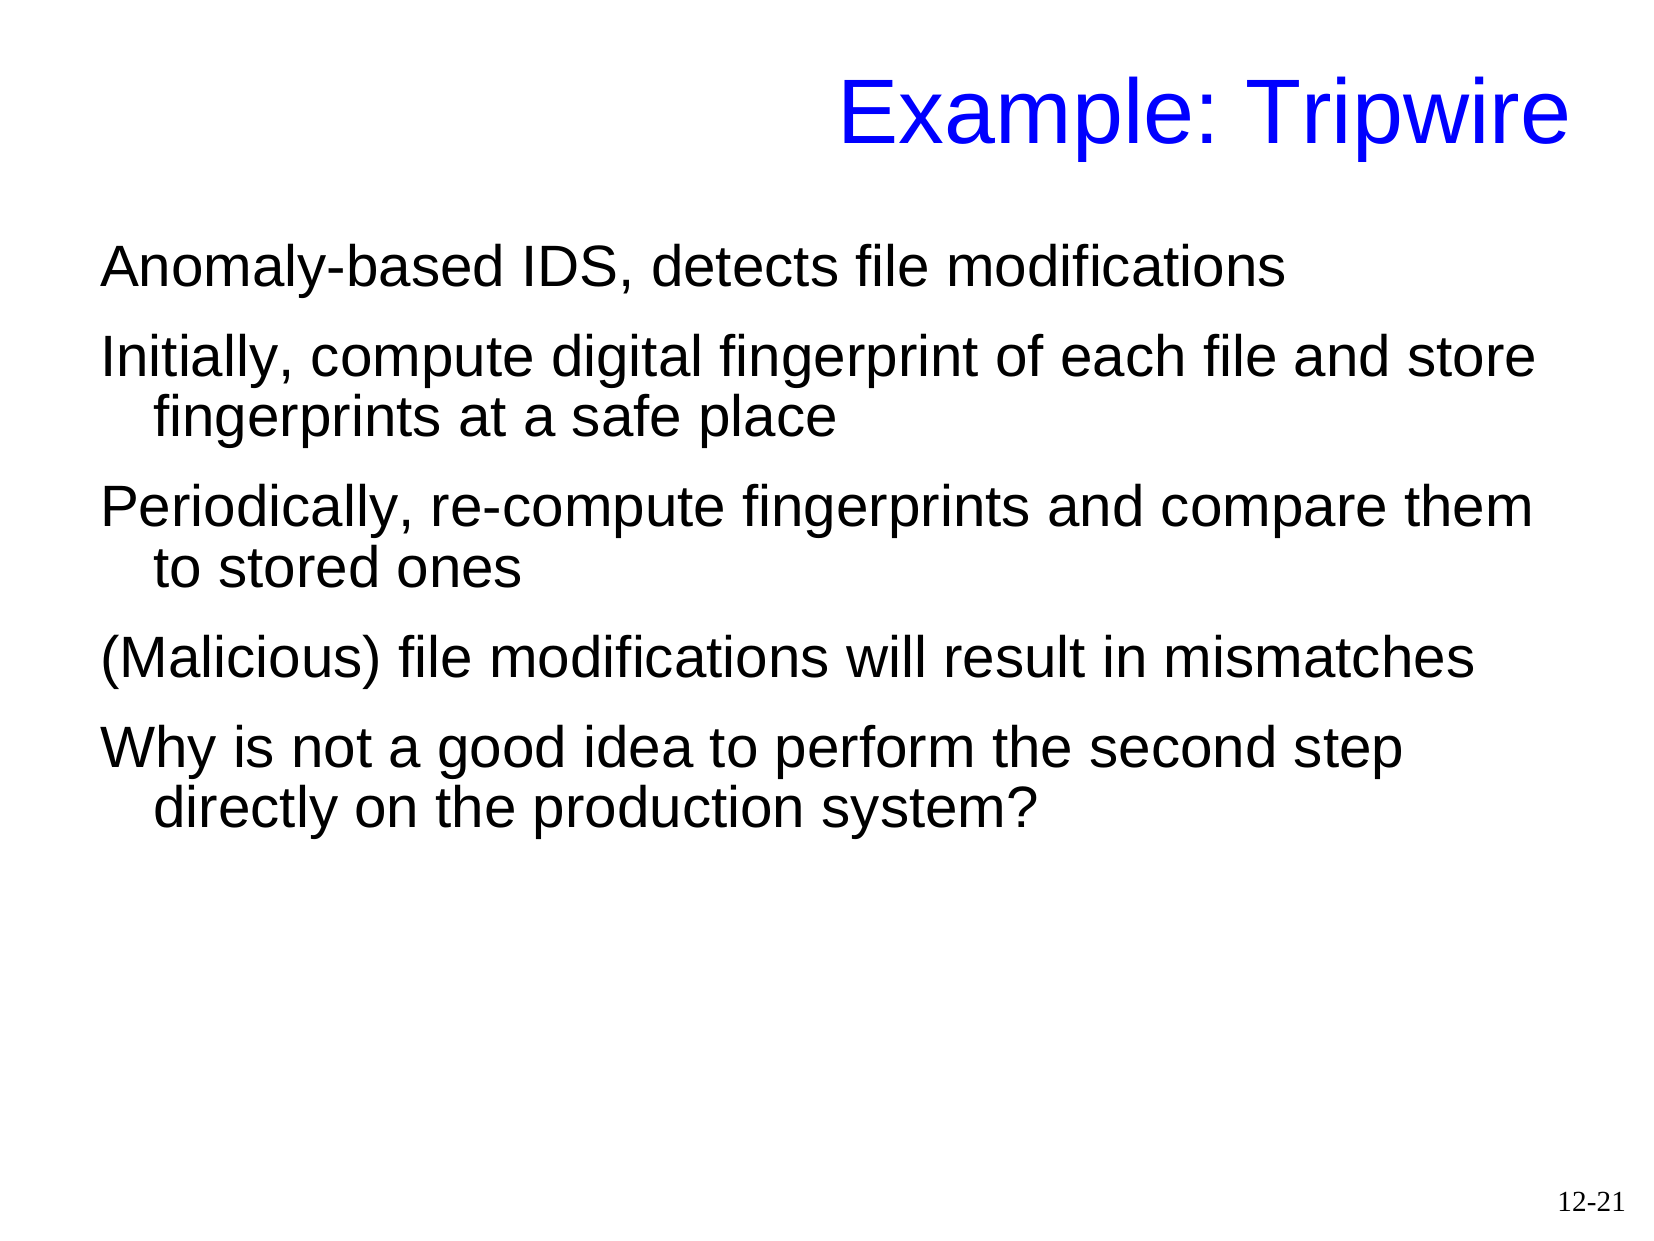

# Example: Tripwire
Anomaly-based IDS, detects file modifications
Initially, compute digital fingerprint of each file and store fingerprints at a safe place
Periodically, re-compute fingerprints and compare them to stored ones
(Malicious) file modifications will result in mismatches
Why is not a good idea to perform the second step directly on the production system?